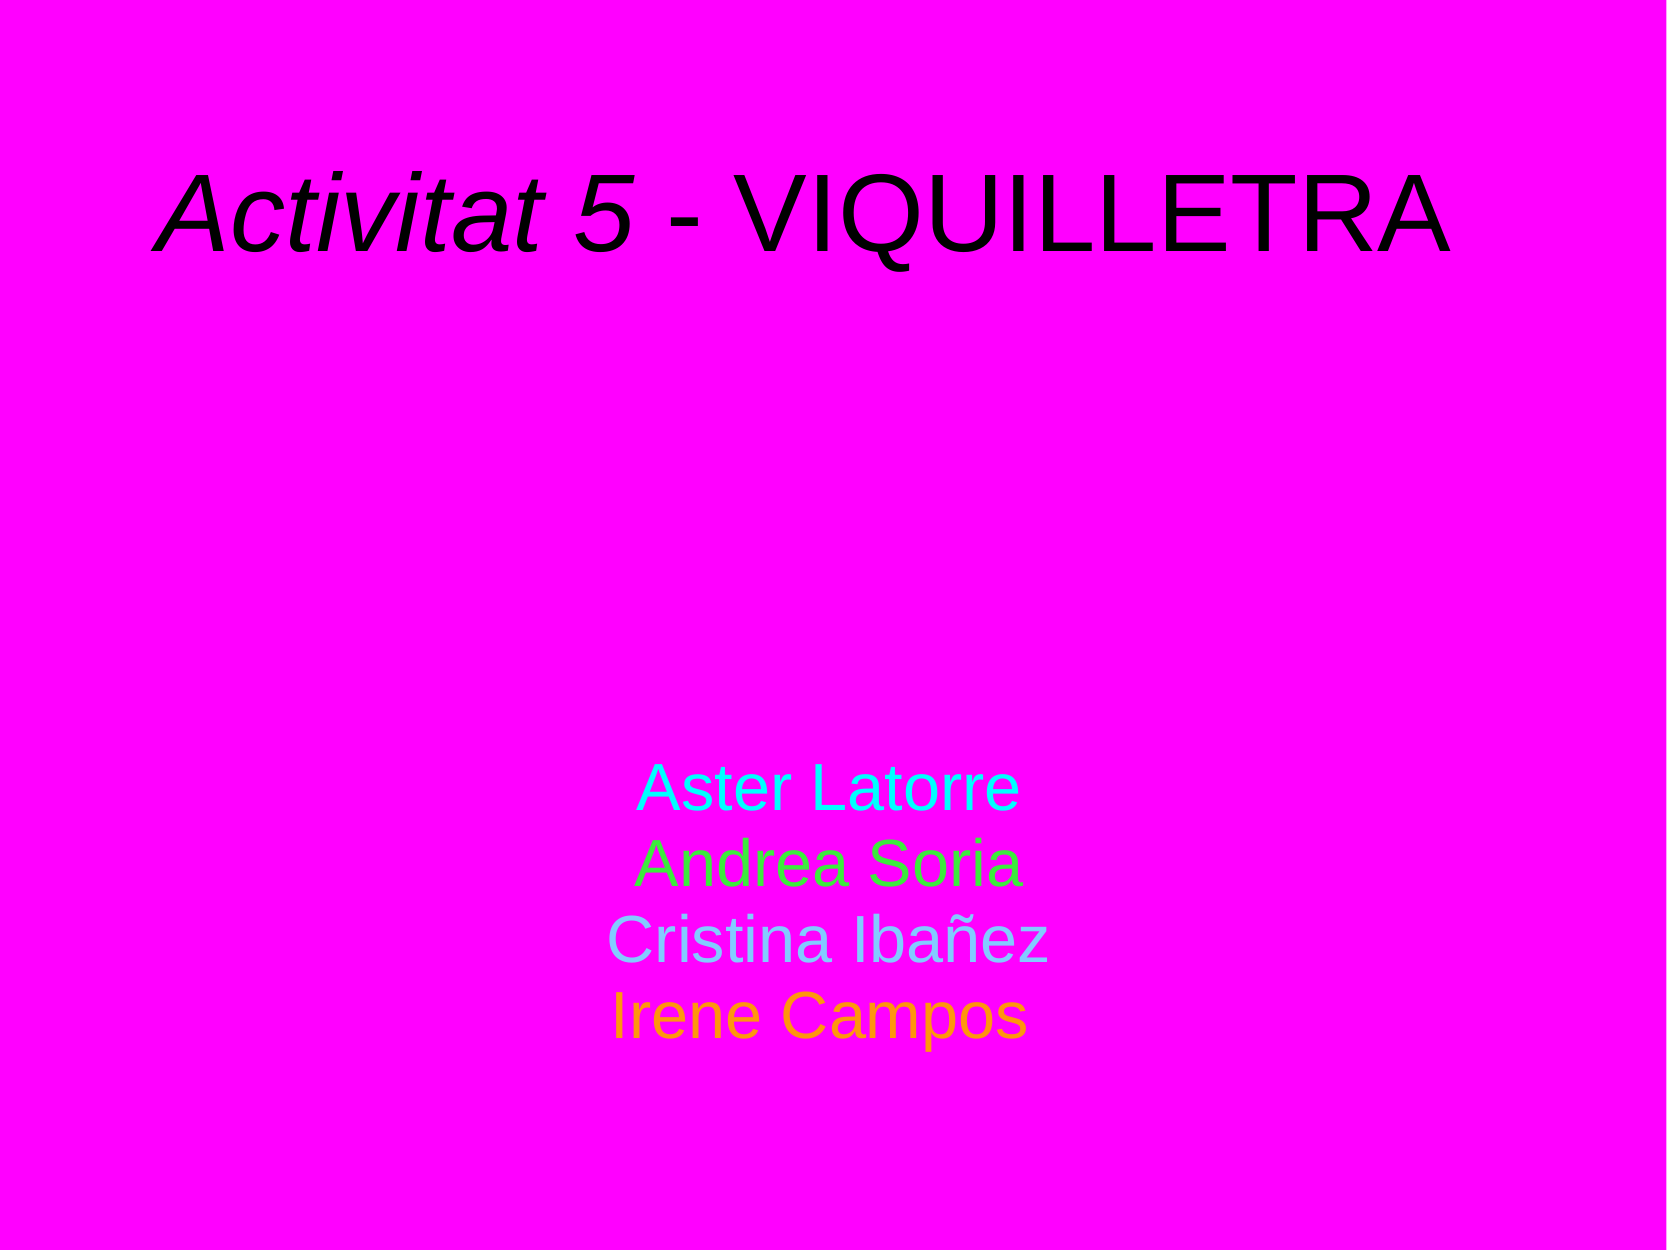

# Activitat 5 - VIQUILLETRA
Aster Latorre
Andrea Soria
Cristina Ibañez
Irene Campos